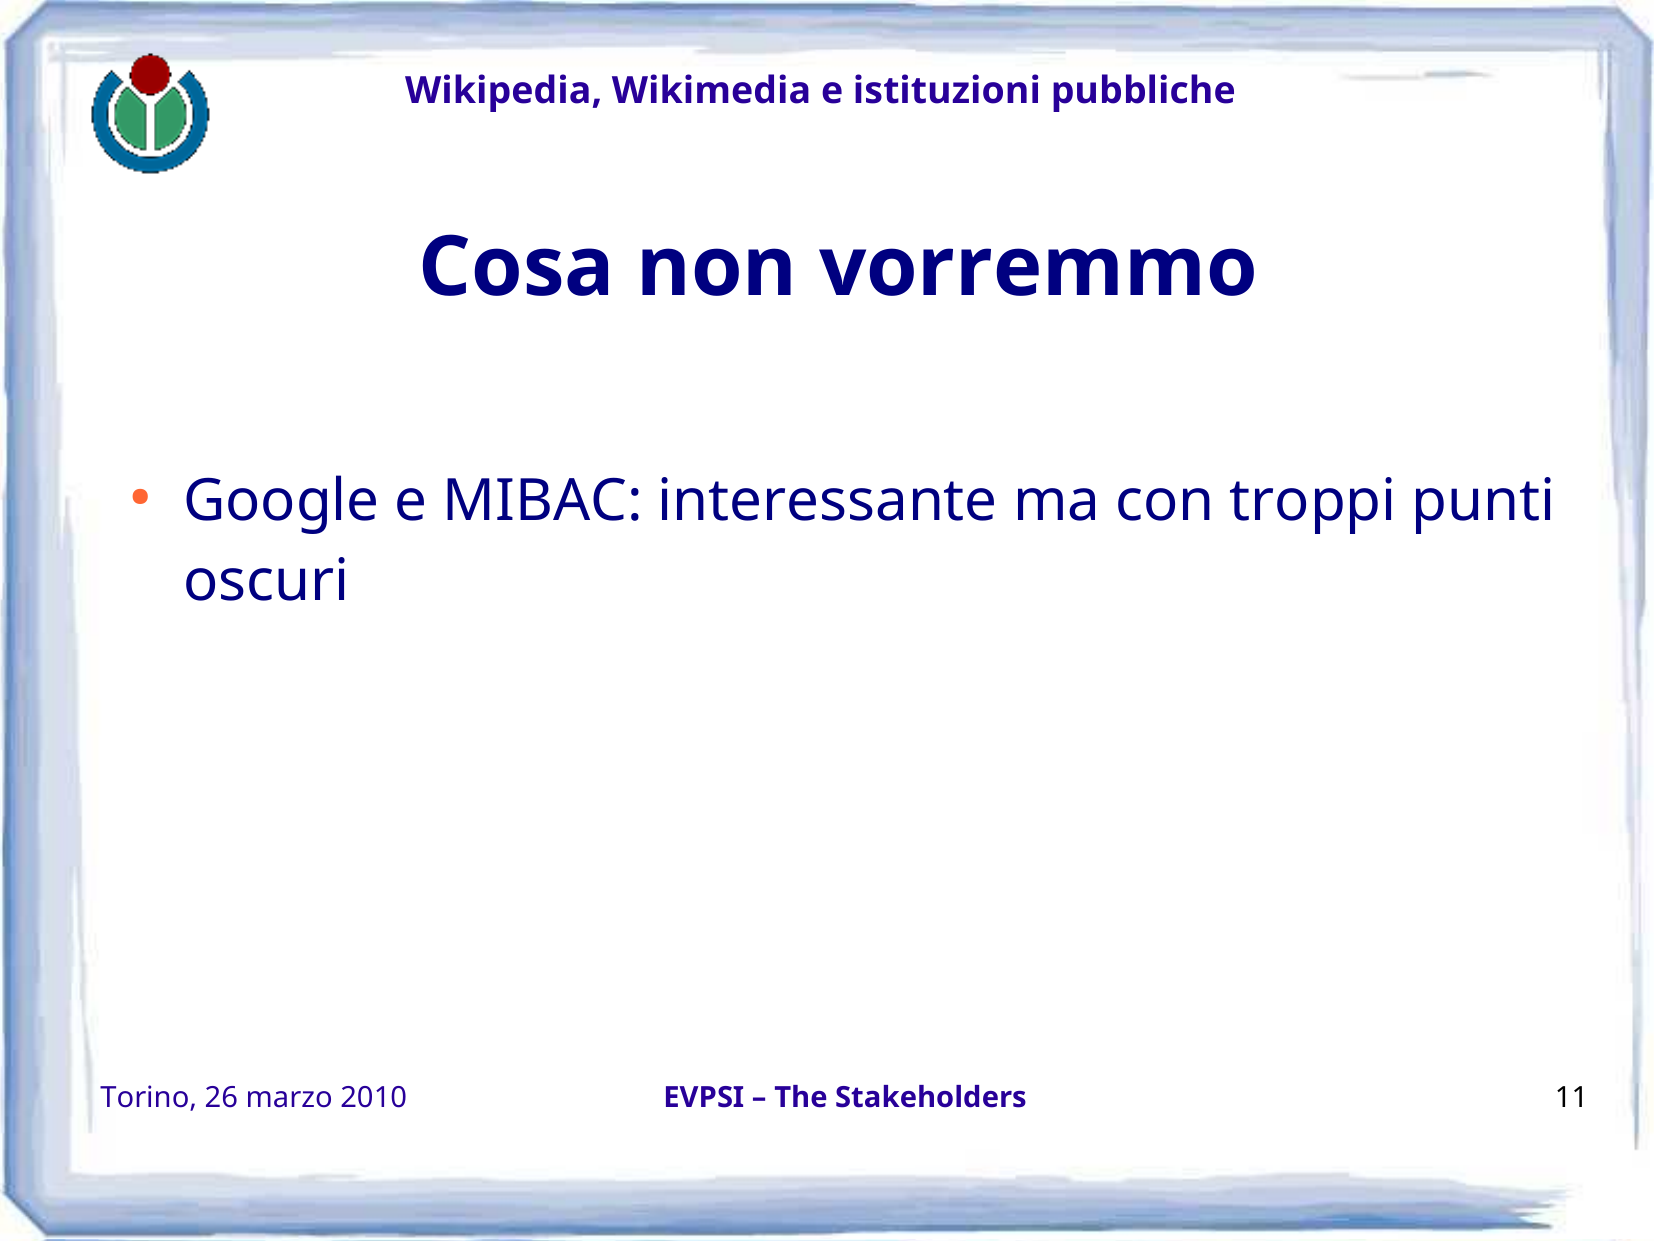

# Wikipedia, Wikimedia e istituzioni pubbliche
Cosa non vorremmo
Google e MIBAC: interessante ma con troppi punti oscuri
26 marzo 2010
EVPSI, Torino
11